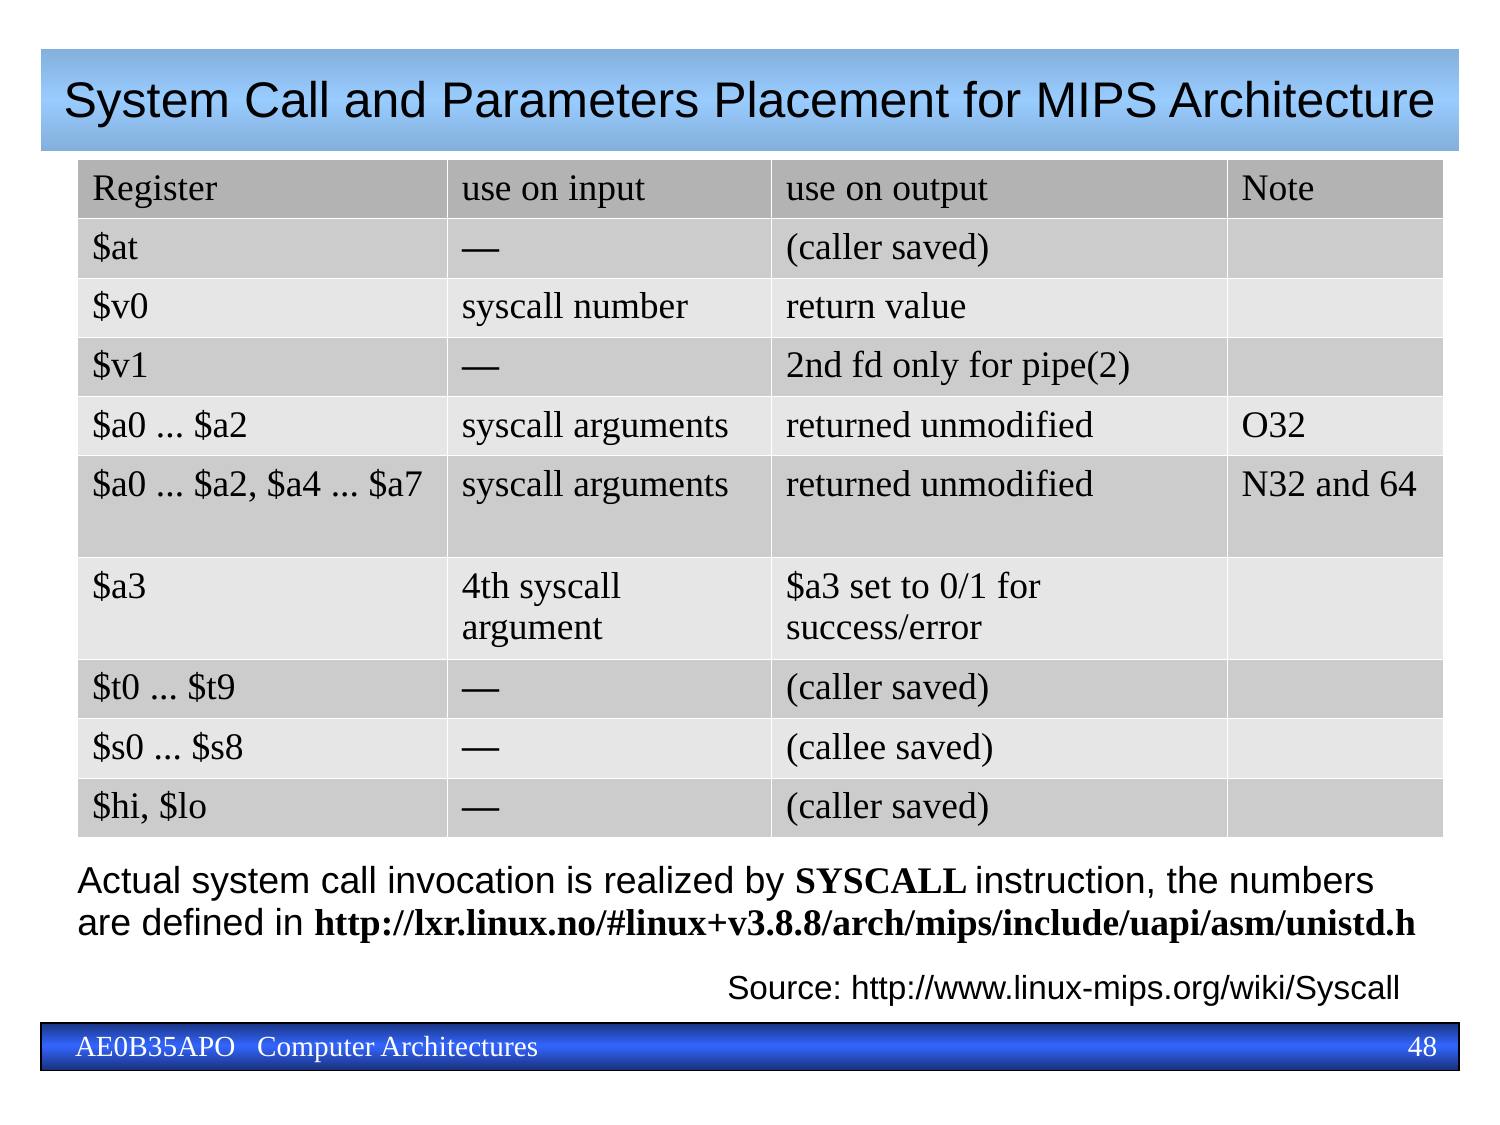

# System Call and Parameters Placement for MIPS Architecture
| Register | use on input | use on output | Note |
| --- | --- | --- | --- |
| $at | ― | (caller saved) | |
| $v0 | syscall number | return value | |
| $v1 | ― | 2nd fd only for pipe(2) | |
| $a0 ... $a2 | syscall arguments | returned unmodified | O32 |
| $a0 ... $a2, $a4 ... $a7 | syscall arguments | returned unmodified | N32 and 64 |
| $a3 | 4th syscall argument | $a3 set to 0/1 for success/error | |
| $t0 ... $t9 | ― | (caller saved) | |
| $s0 ... $s8 | ― | (callee saved) | |
| $hi, $lo | ― | (caller saved) | |
Actual system call invocation is realized by SYSCALL instruction, the numbers are defined in http://lxr.linux.no/#linux+v3.8.8/arch/mips/include/uapi/asm/unistd.h
Source: http://www.linux-mips.org/wiki/Syscall
AE0B35APO Computer Architectures
48